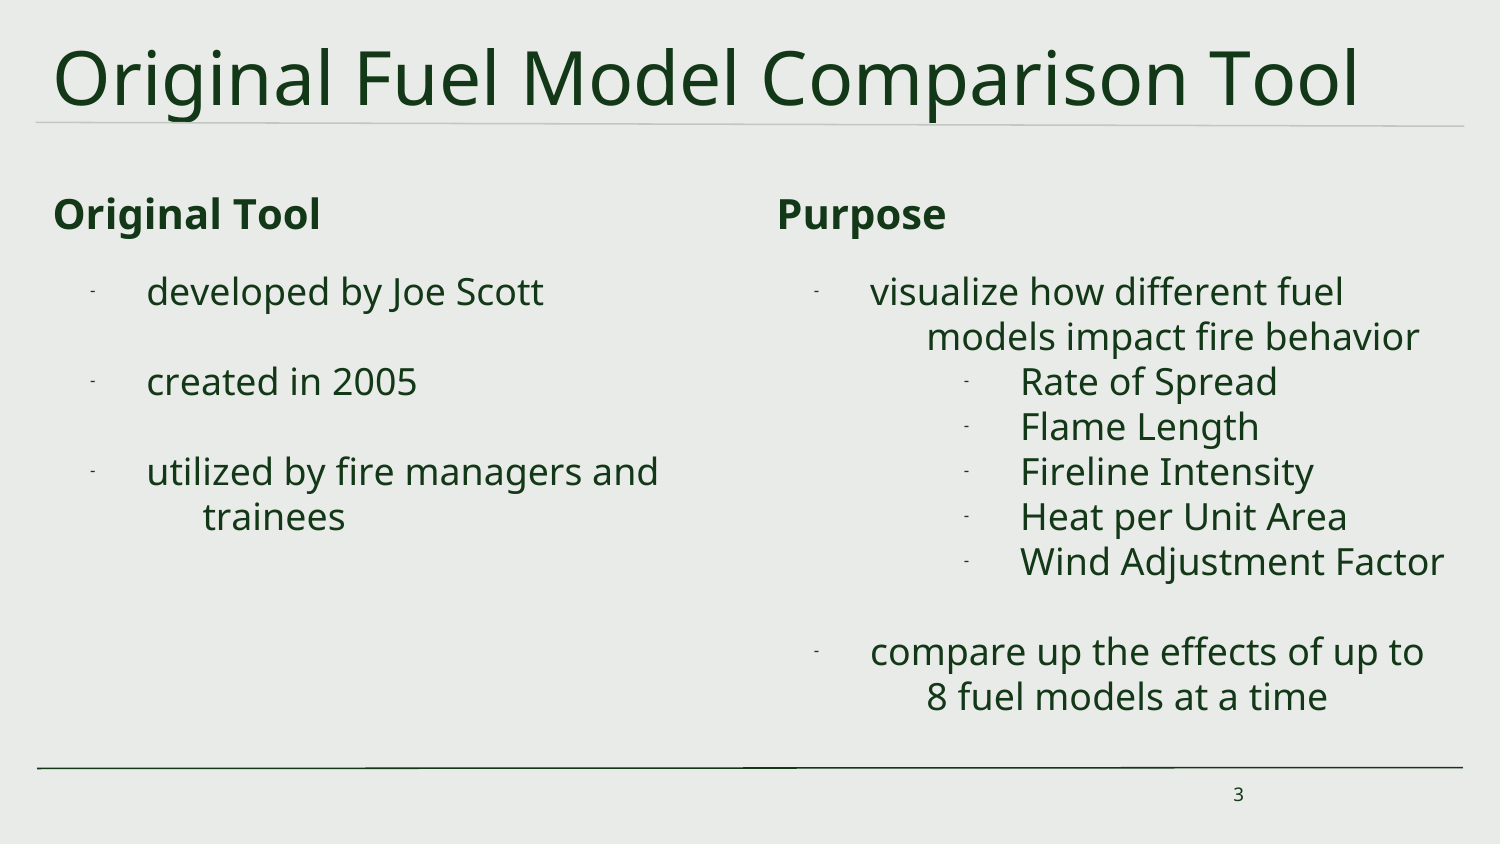

# Original Fuel Model Comparison Tool
Original Tool
Purpose
developed by Joe Scott
created in 2005
utilized by fire managers and trainees
visualize how different fuel models impact fire behavior
Rate of Spread
Flame Length
Fireline Intensity
Heat per Unit Area
Wind Adjustment Factor
compare up the effects of up to 8 fuel models at a time
1